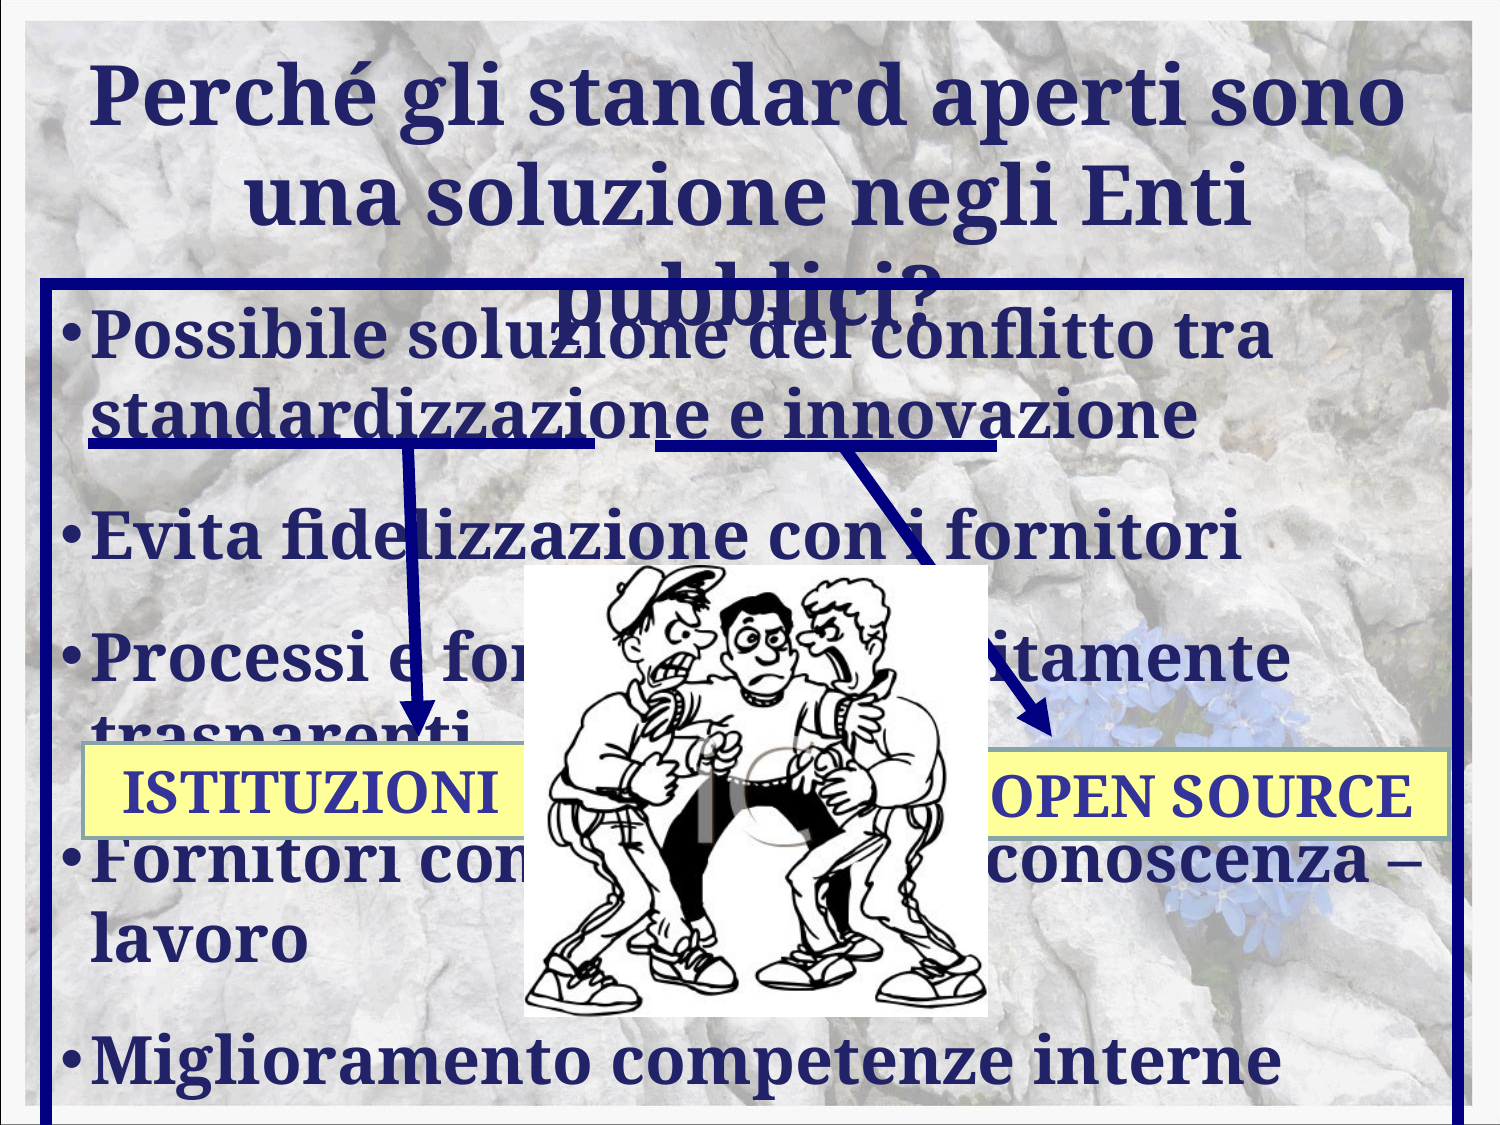

Perché gli standard aperti sono una soluzione negli Enti pubblici?
Possibile soluzione del conflitto tra standardizzazione e innovazione
Evita fidelizzazione con i fornitori
Processi e forniture implicitamente trasparenti
Fornitori contribuiscono +conoscenza –lavoro
Miglioramento competenze interne
Compartecipazione finanziaria
ISTITUZIONI
OPEN SOURCE